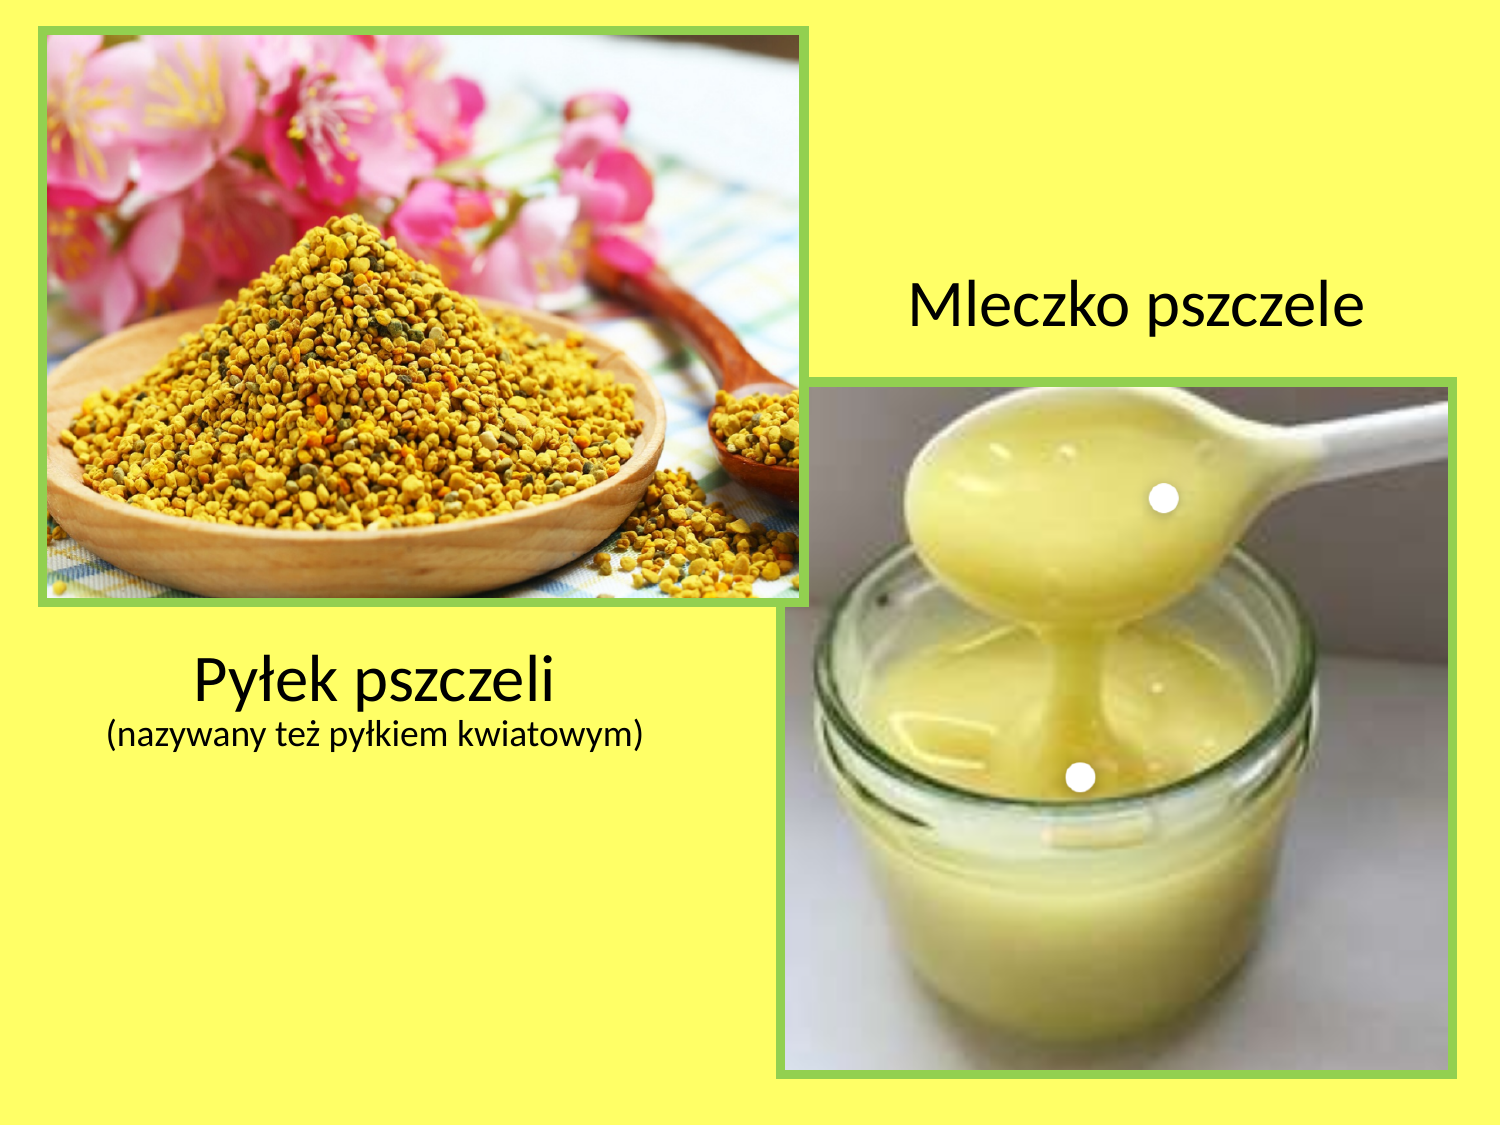

Mleczko pszczele
Pyłek pszczeli
(nazywany też pyłkiem kwiatowym)